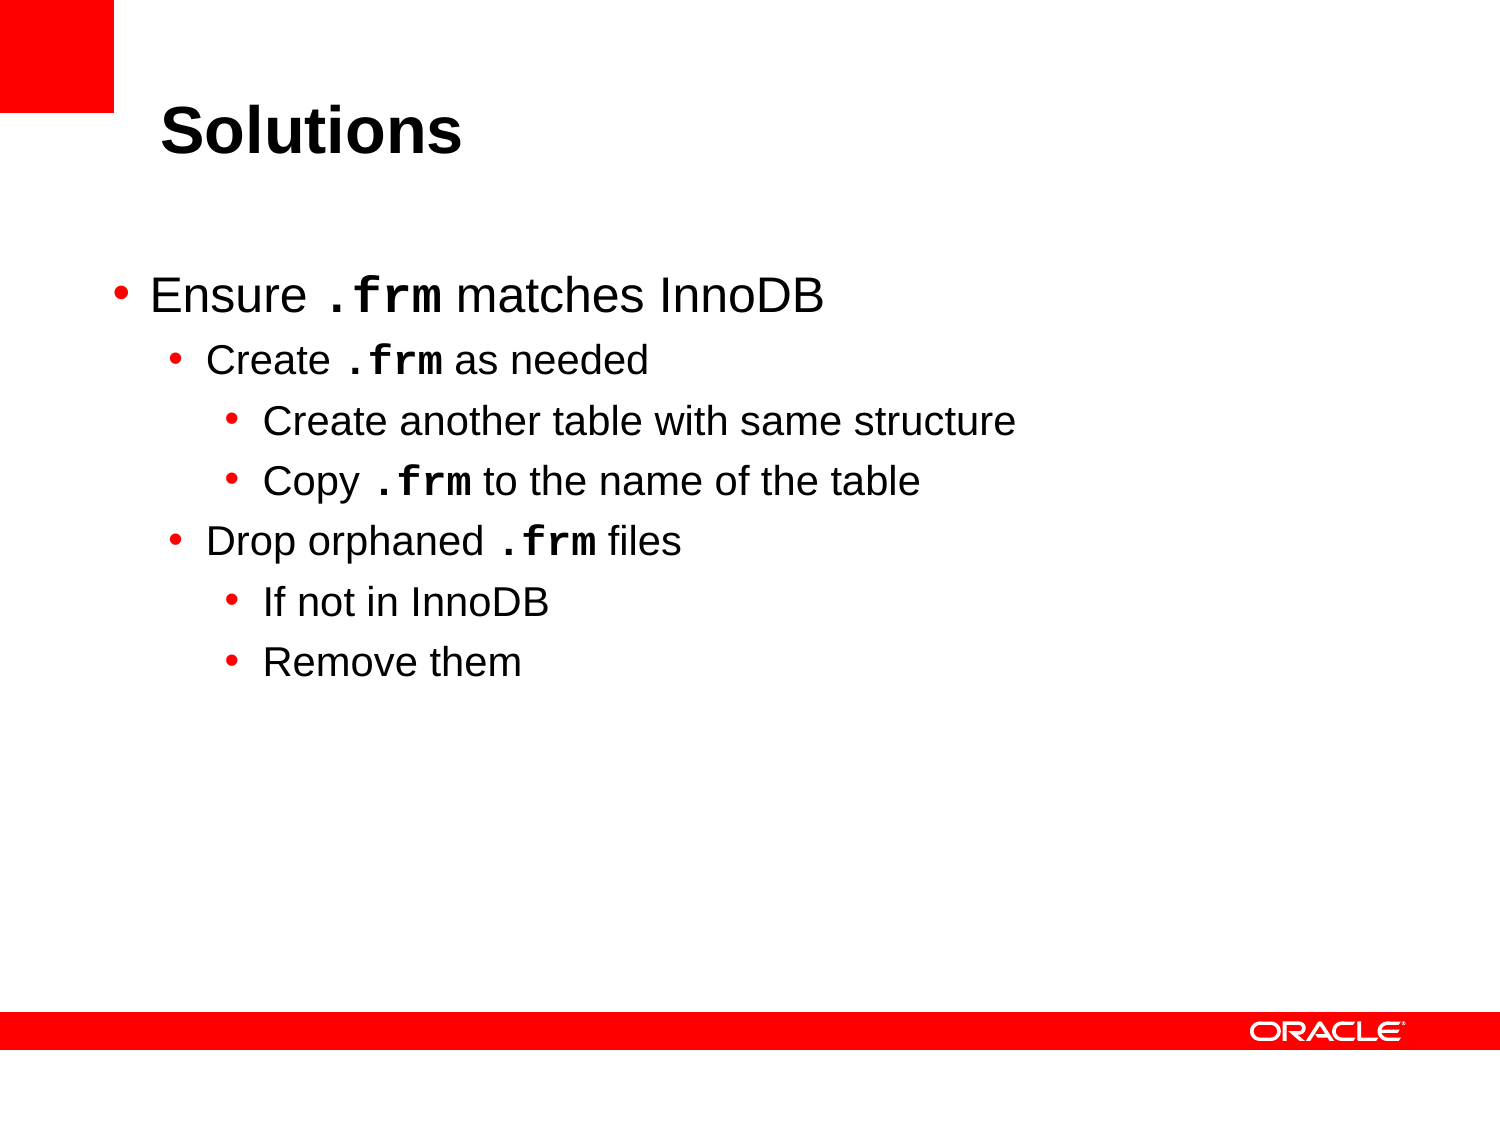

# Solutions
Ensure .frm matches InnoDB
Create .frm as needed
Create another table with same structure
Copy .frm to the name of the table
Drop orphaned .frm files
If not in InnoDB
Remove them